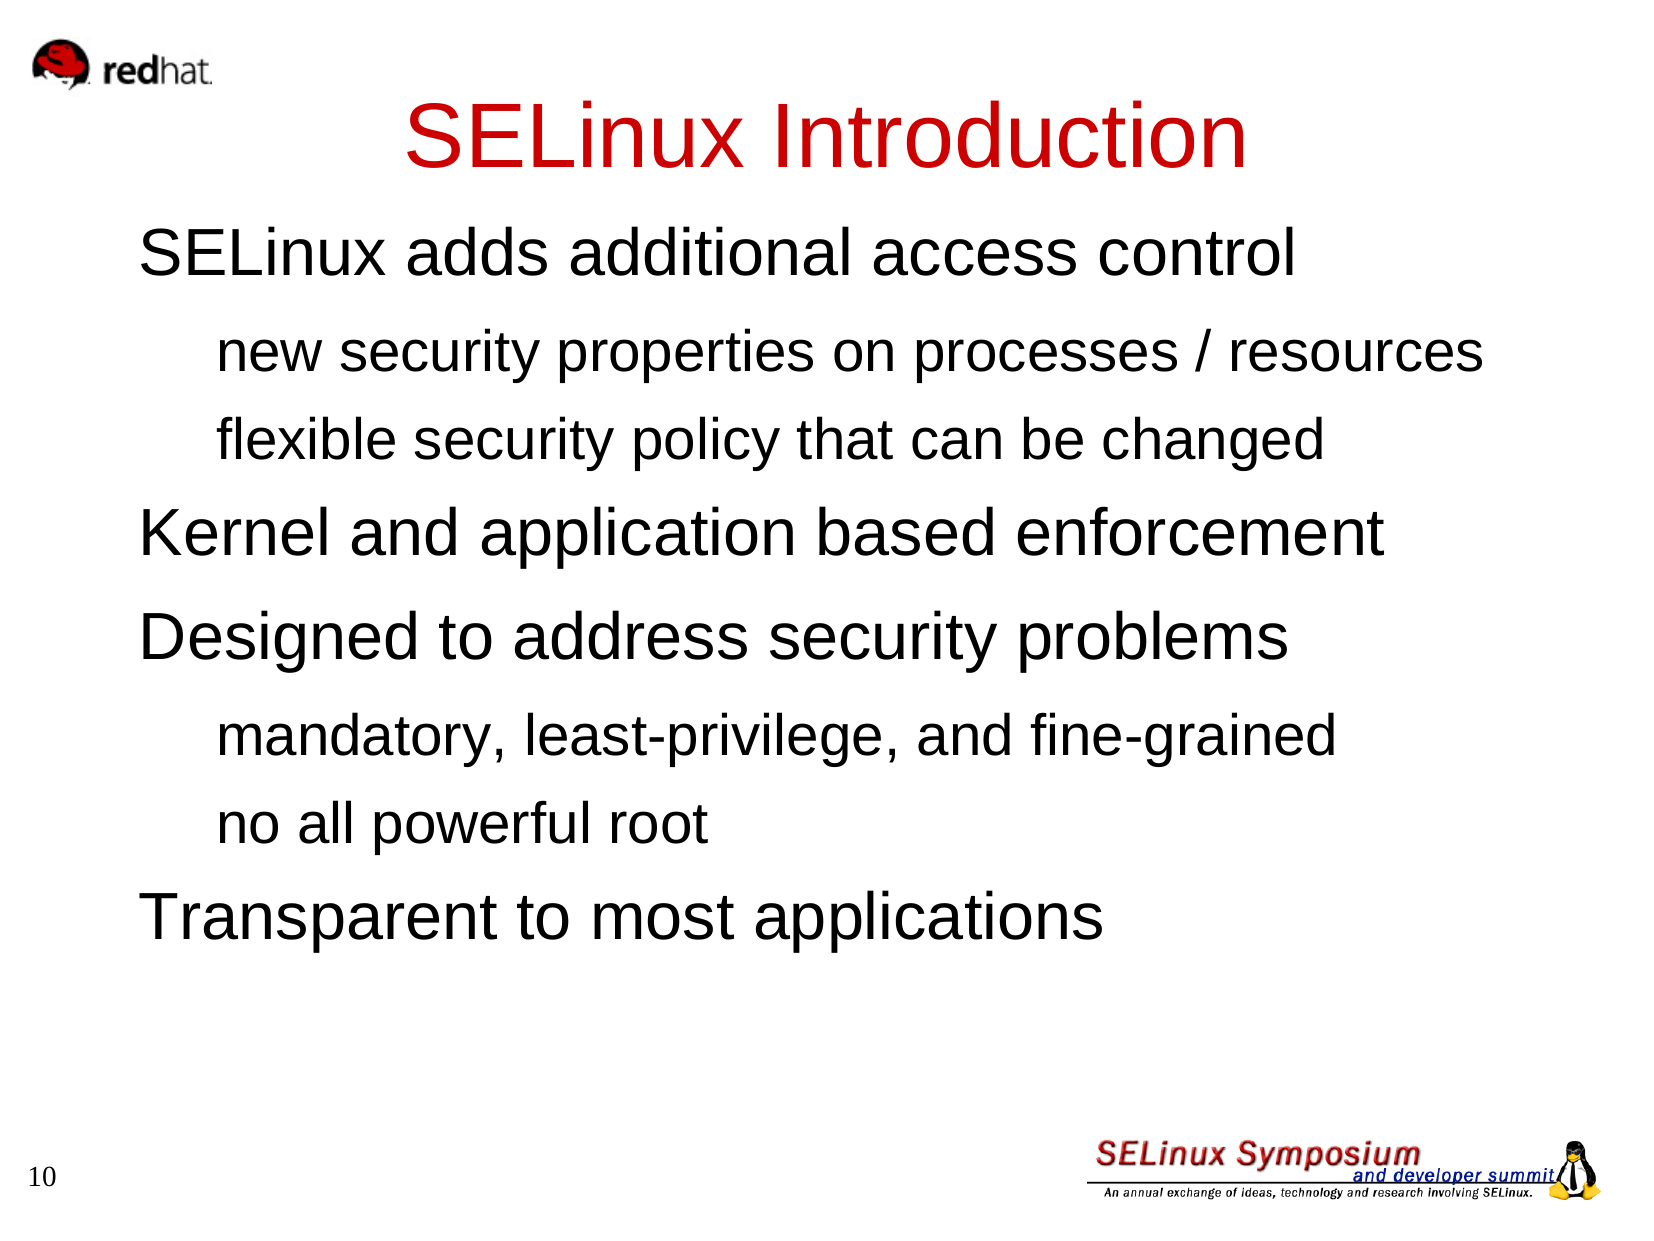

# SELinux Introduction
SELinux adds additional access control
new security properties on processes / resources
flexible security policy that can be changed
Kernel and application based enforcement
Designed to address security problems
mandatory, least-privilege, and fine-grained
no all powerful root
Transparent to most applications